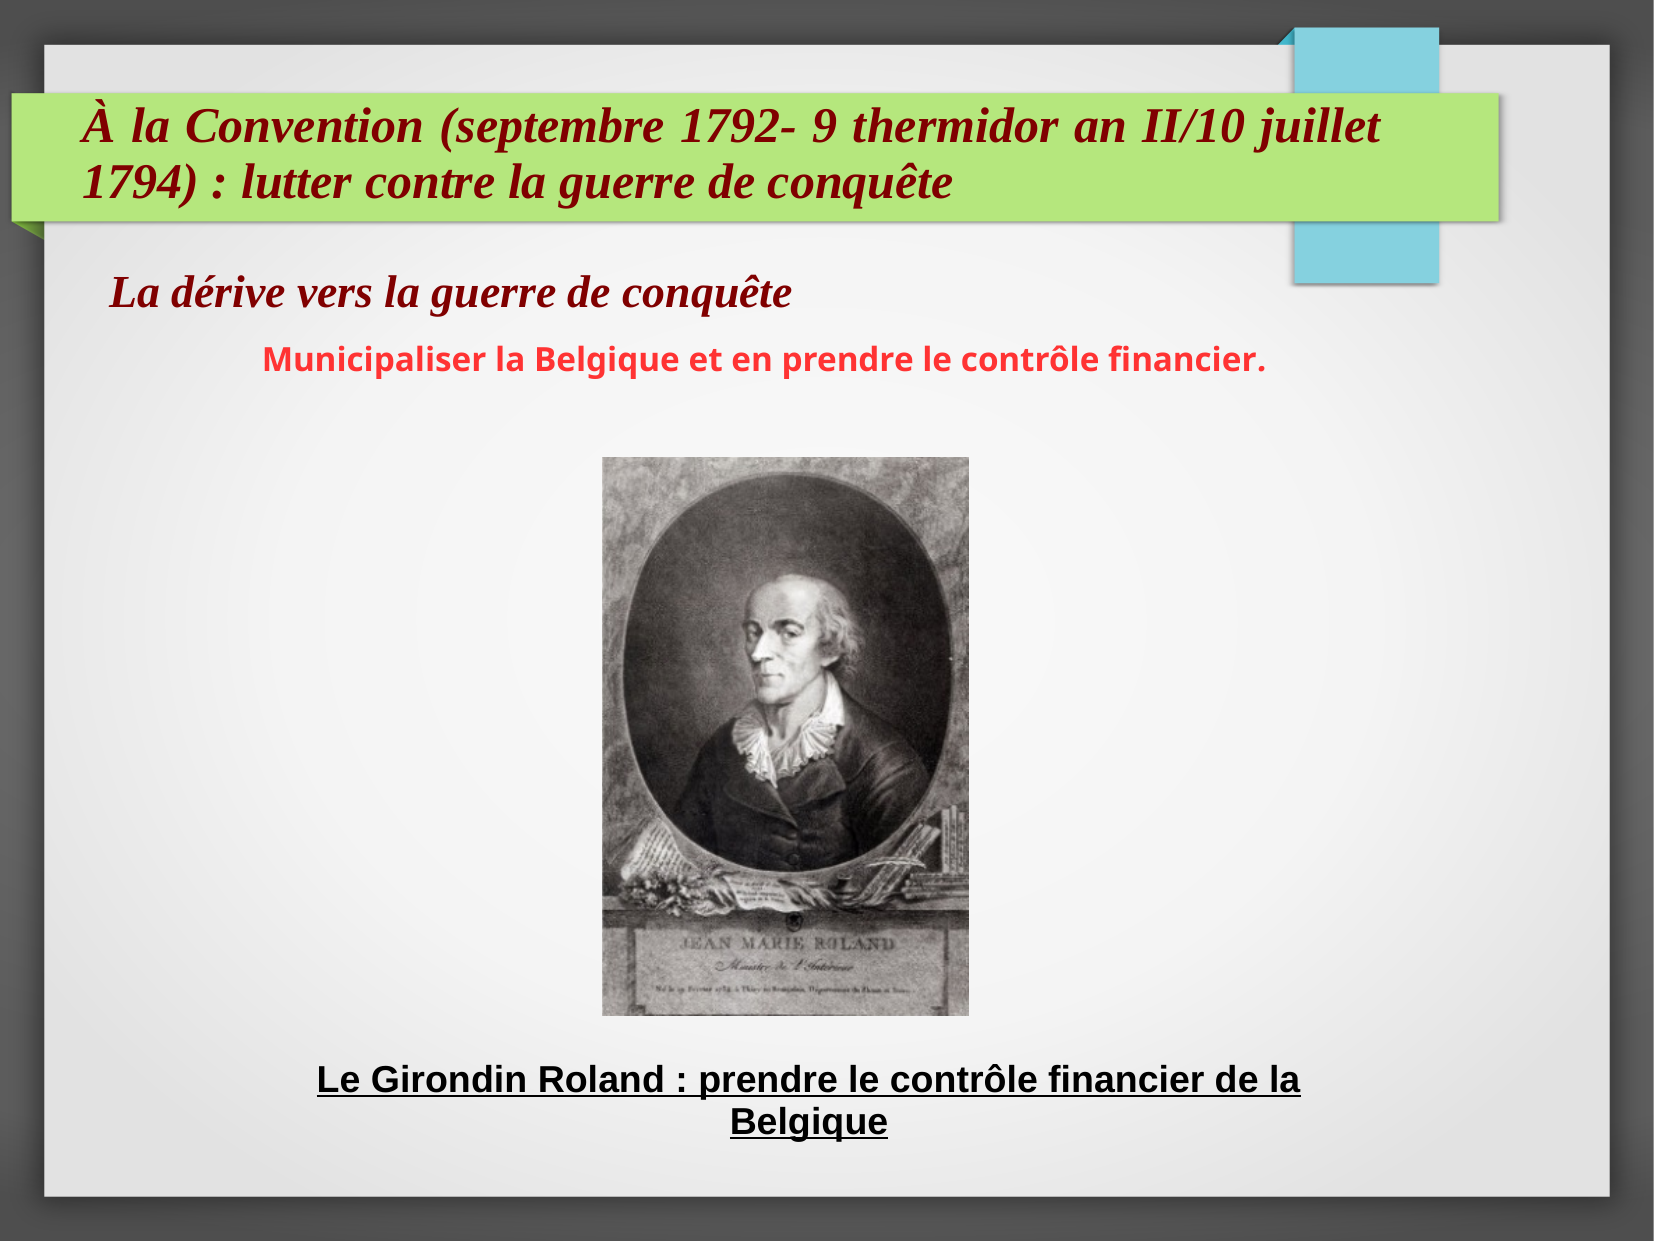

# À la Convention (septembre 1792- 9 thermidor an II/10 juillet 1794) : lutter contre la guerre de conquête
La dérive vers la guerre de conquête
Municipaliser la Belgique et en prendre le contrôle financier.
Le Girondin Roland : prendre le contrôle financier de la Belgique